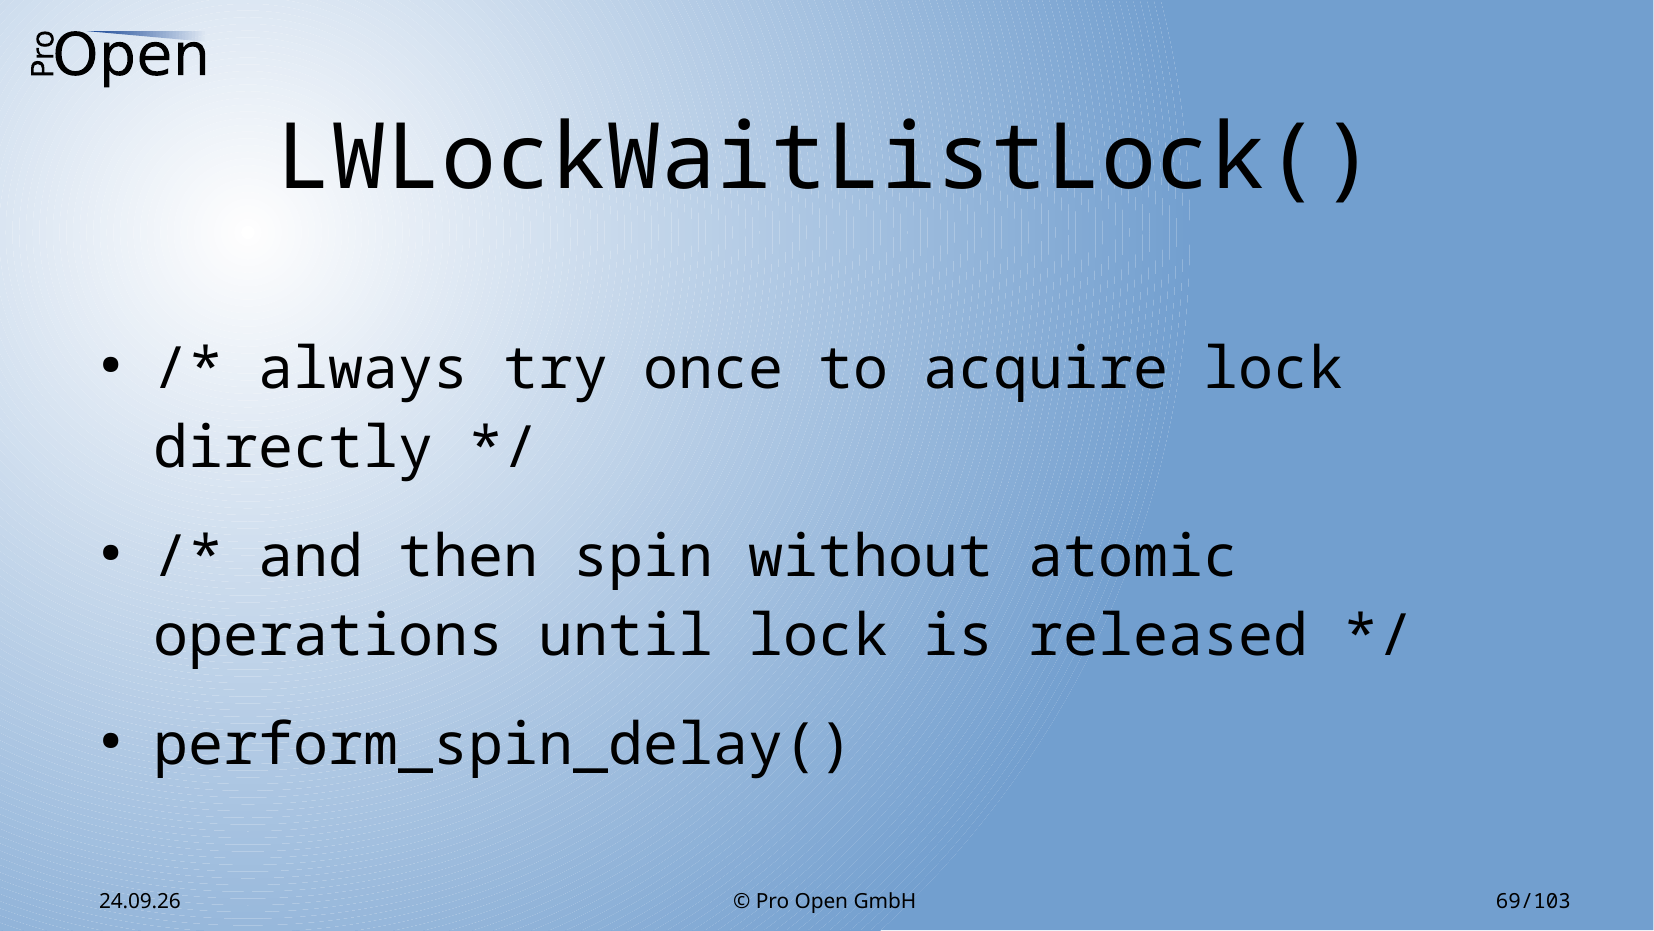

# LWLockWaitListLock()
/* always try once to acquire lock directly */
/* and then spin without atomic operations until lock is released */
perform_spin_delay()
© Pro Open GmbH
69